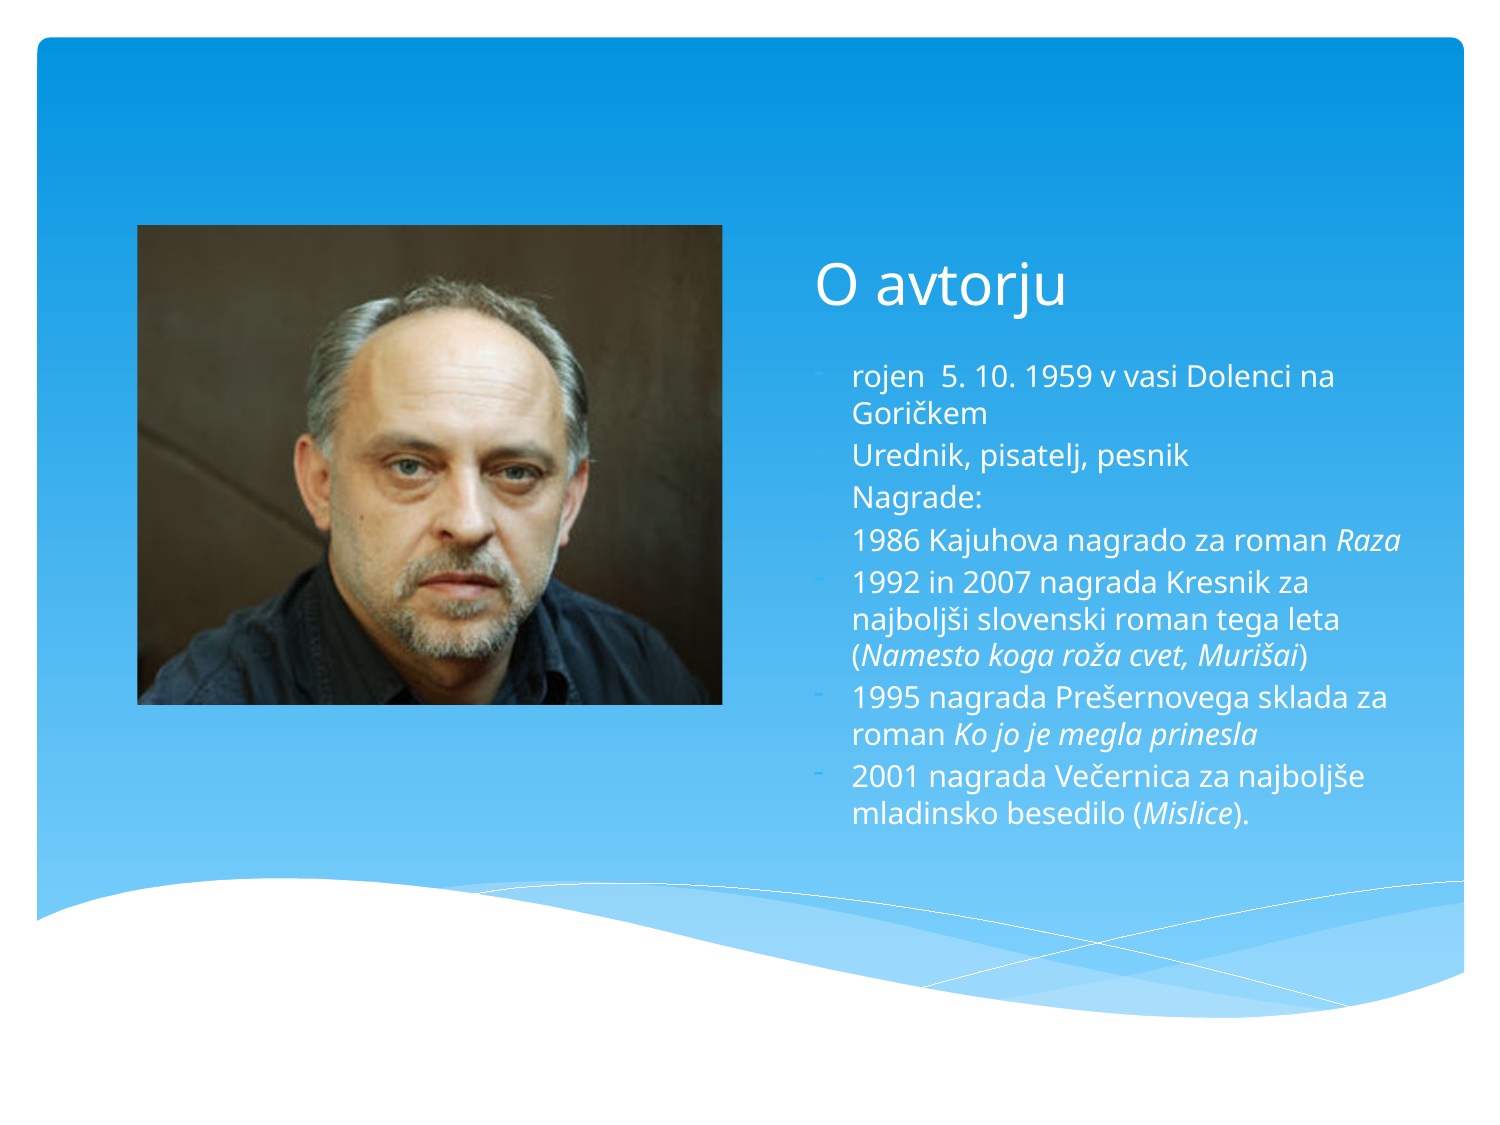

# O avtorju
rojen 5. 10. 1959 v vasi Dolenci na Goričkem
Urednik, pisatelj, pesnik
Nagrade:
1986 Kajuhova nagrado za roman Raza
1992 in 2007 nagrada Kresnik za najboljši slovenski roman tega leta (Namesto koga roža cvet, Murišai)
1995 nagrada Prešernovega sklada za roman Ko jo je megla prinesla
2001 nagrada Večernica za najboljše mladinsko besedilo (Mislice).